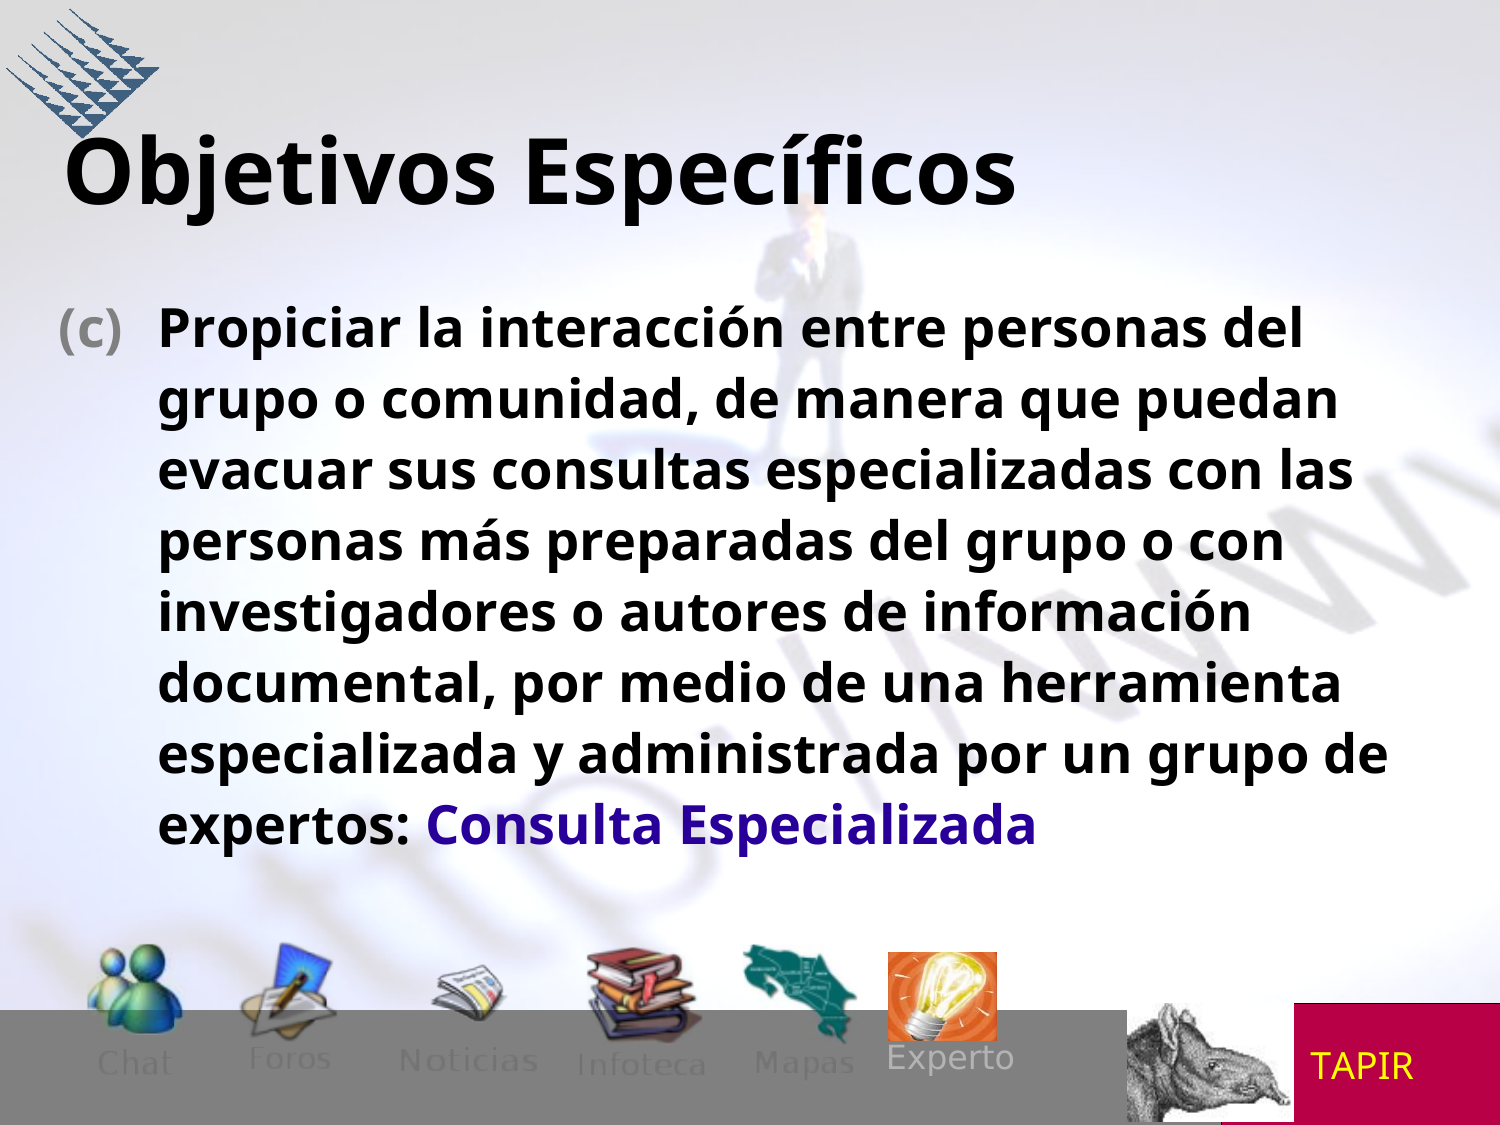

# Objetivos Específicos
Propiciar la interacción entre personas del grupo o comunidad, de manera que puedan evacuar sus consultas especializadas con las personas más preparadas del grupo o con investigadores o autores de información documental, por medio de una herramienta especializada y administrada por un grupo de expertos: Consulta Especializada
Experto
TAPIR